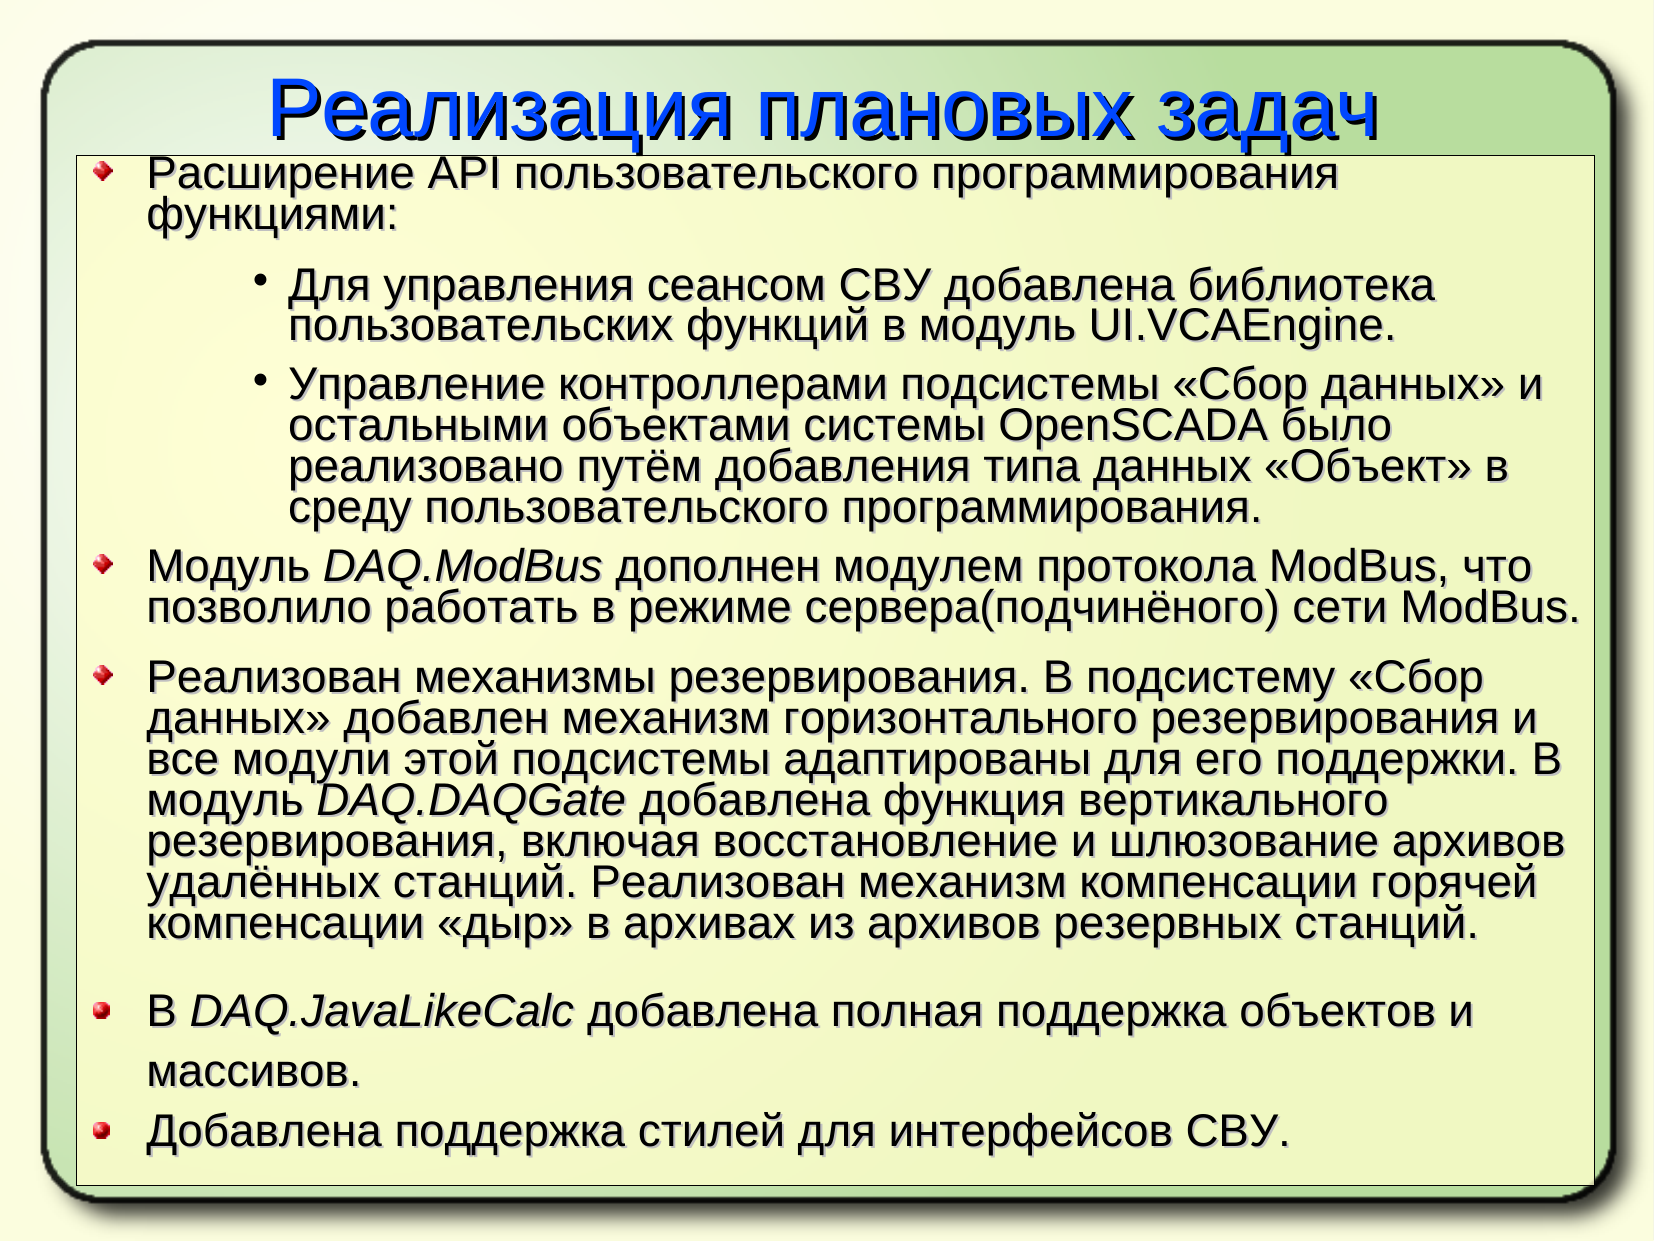

# Реализация плановых задач
Расширение API пользовательского программирования функциями:
Для управления сеансом СВУ добавлена библиотека пользовательских функций в модуль UI.VCAEngine.
Управление контроллерами подсистемы «Сбор данных» и остальными объектами системы OpenSCADA было реализовано путём добавления типа данных «Объект» в среду пользовательского программирования.
Модуль DAQ.ModBus дополнен модулем протокола ModBus, что позволило работать в режиме сервера(подчинёного) сети ModBus.
Реализован механизмы резервирования. В подсистему «Сбор данных» добавлен механизм горизонтального резервирования и все модули этой подсистемы адаптированы для его поддержки. В модуль DAQ.DAQGate добавлена функция вертикального резервирования, включая восстановление и шлюзование архивов удалённых станций. Реализован механизм компенсации горячей компенсации «дыр» в архивах из архивов резервных станций.
В DAQ.JavaLikeCalc добавлена полная поддержка объектов и массивов.
Добавлена поддержка стилей для интерфейсов СВУ.